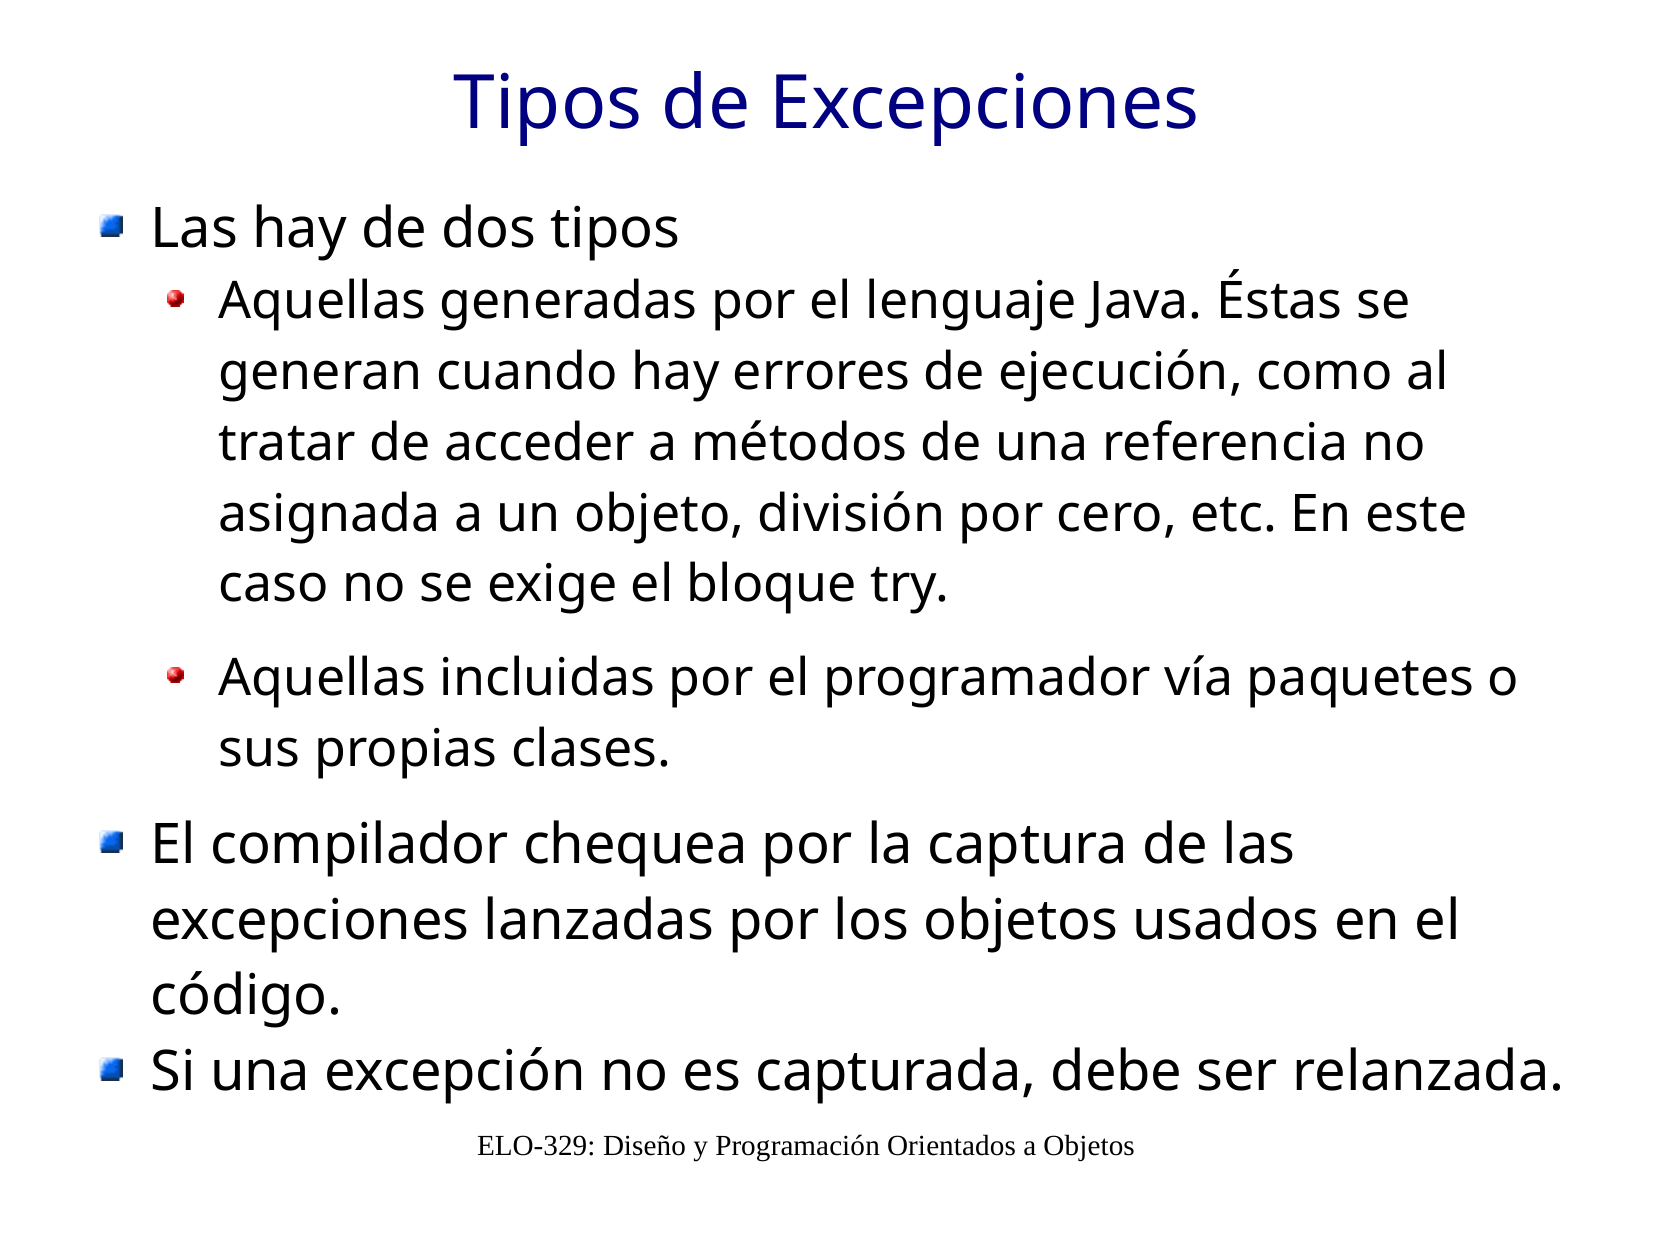

# Tipos de Excepciones
Las hay de dos tipos
Aquellas generadas por el lenguaje Java. Éstas se generan cuando hay errores de ejecución, como al tratar de acceder a métodos de una referencia no asignada a un objeto, división por cero, etc. En este caso no se exige el bloque try.
Aquellas incluidas por el programador vía paquetes o sus propias clases.
El compilador chequea por la captura de las excepciones lanzadas por los objetos usados en el código.
Si una excepción no es capturada, debe ser relanzada.